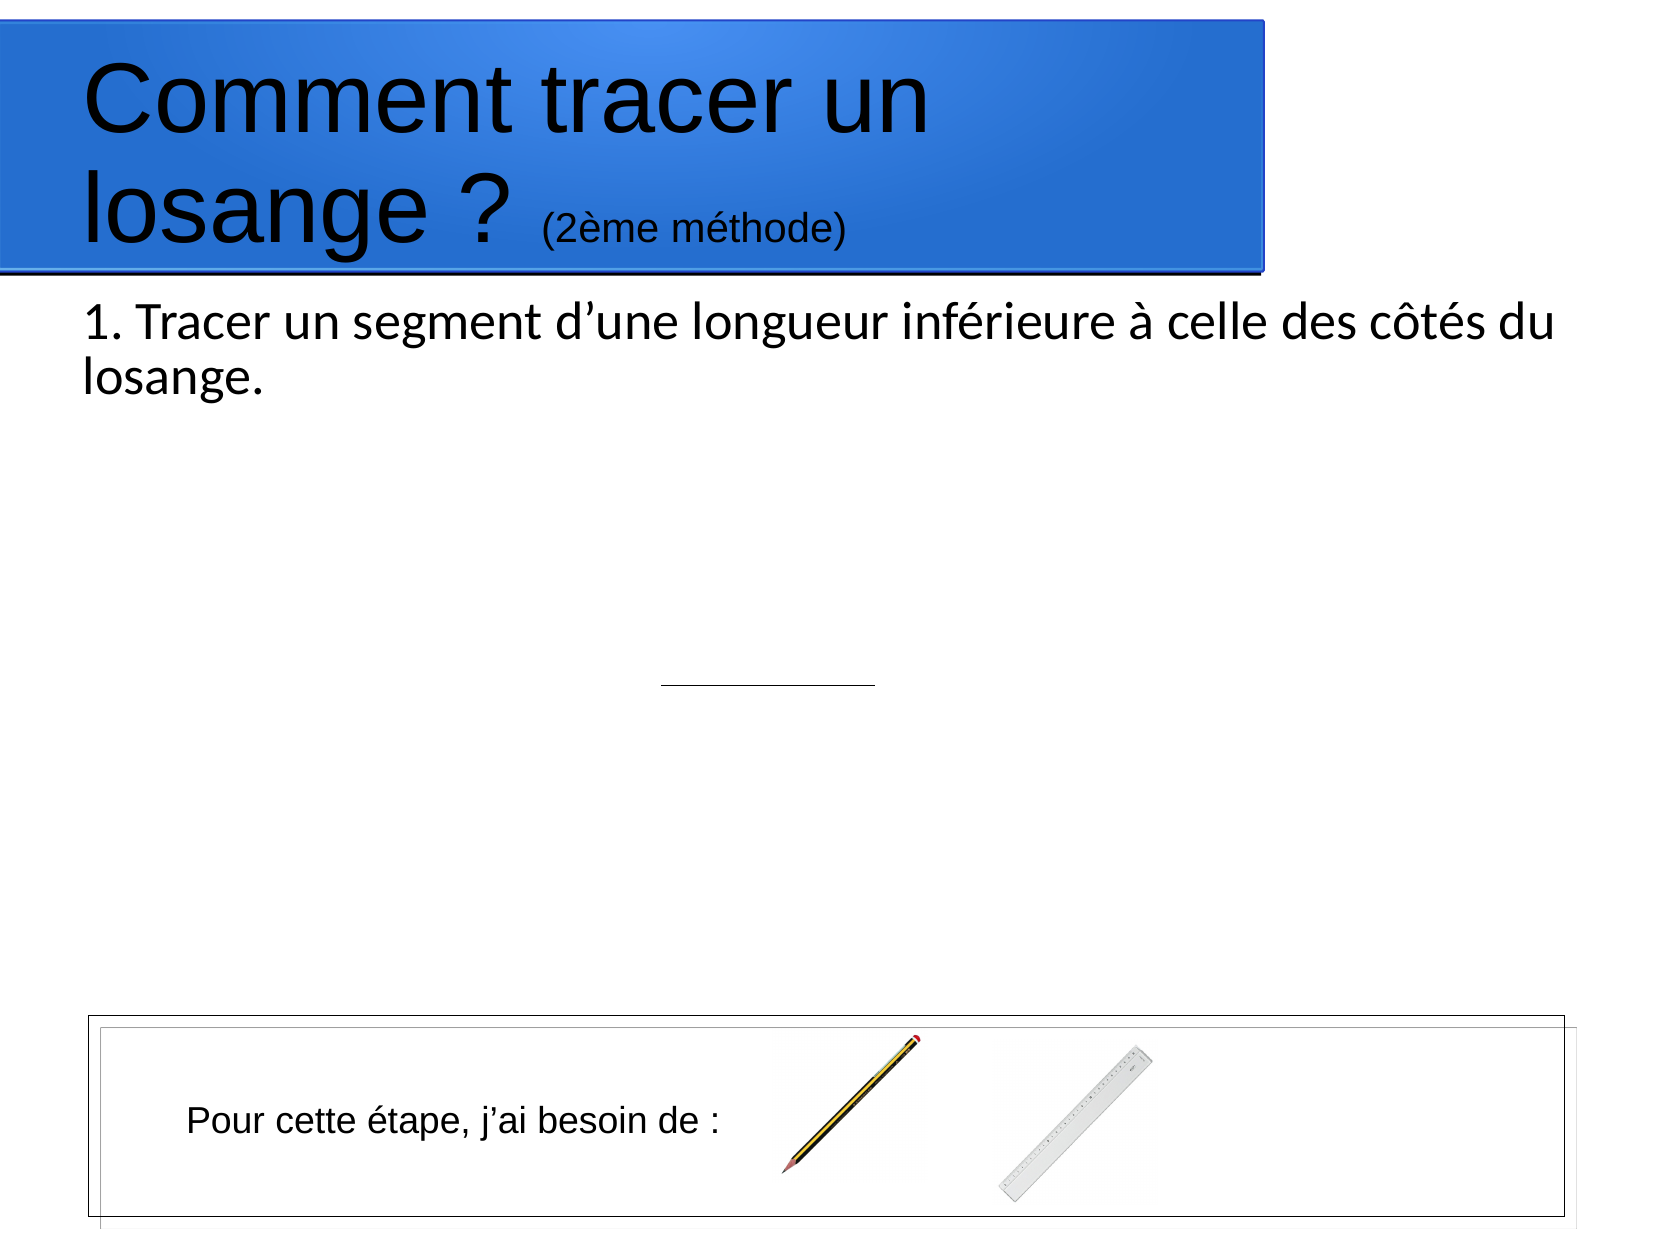

# Comment tracer un losange ? (2ème méthode)
1. Tracer un segment d’une longueur inférieure à celle des côtés du losange.
Pour cette étape, j’ai besoin de :